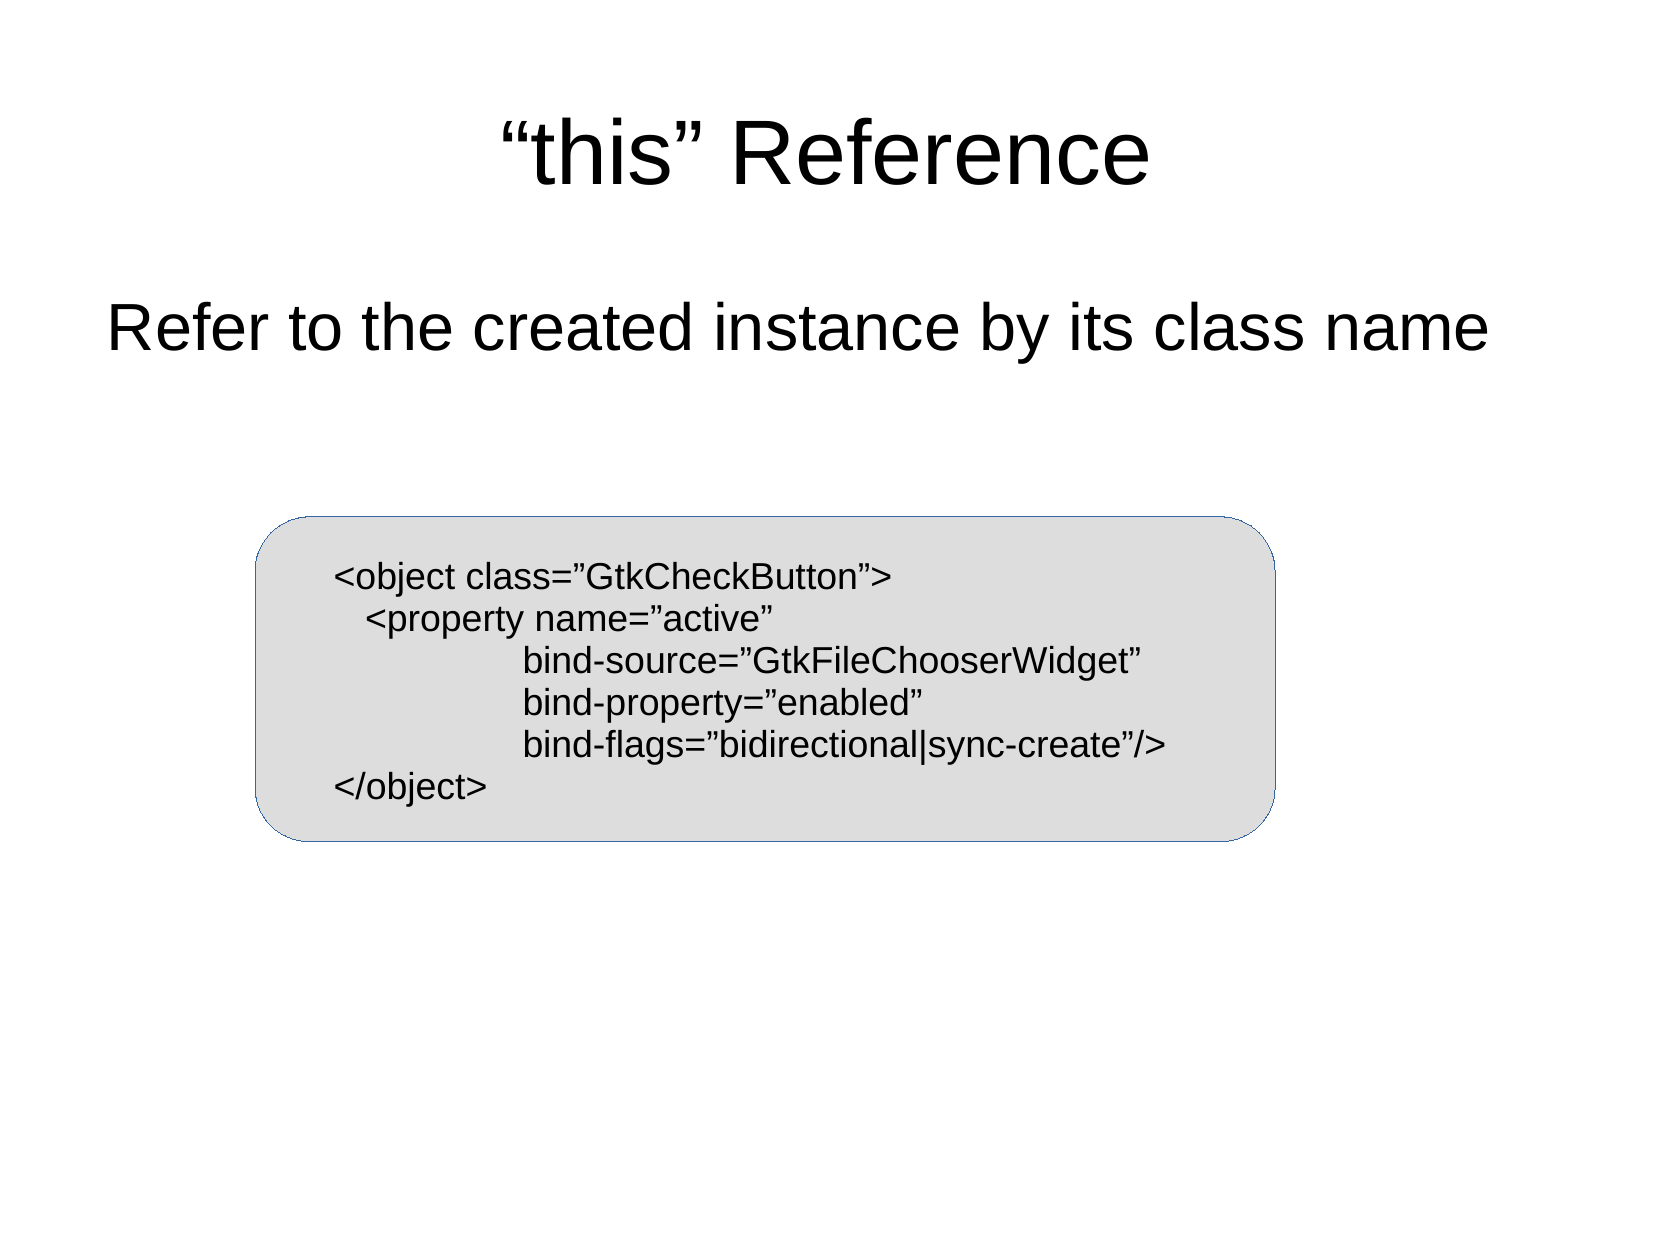

# “this” Reference
Refer to the created instance by its class name
<object class=”GtkCheckButton”>
 <property name=”active”
 bind-source=”GtkFileChooserWidget”
 bind-property=”enabled”
 bind-flags=”bidirectional|sync-create”/>
</object>